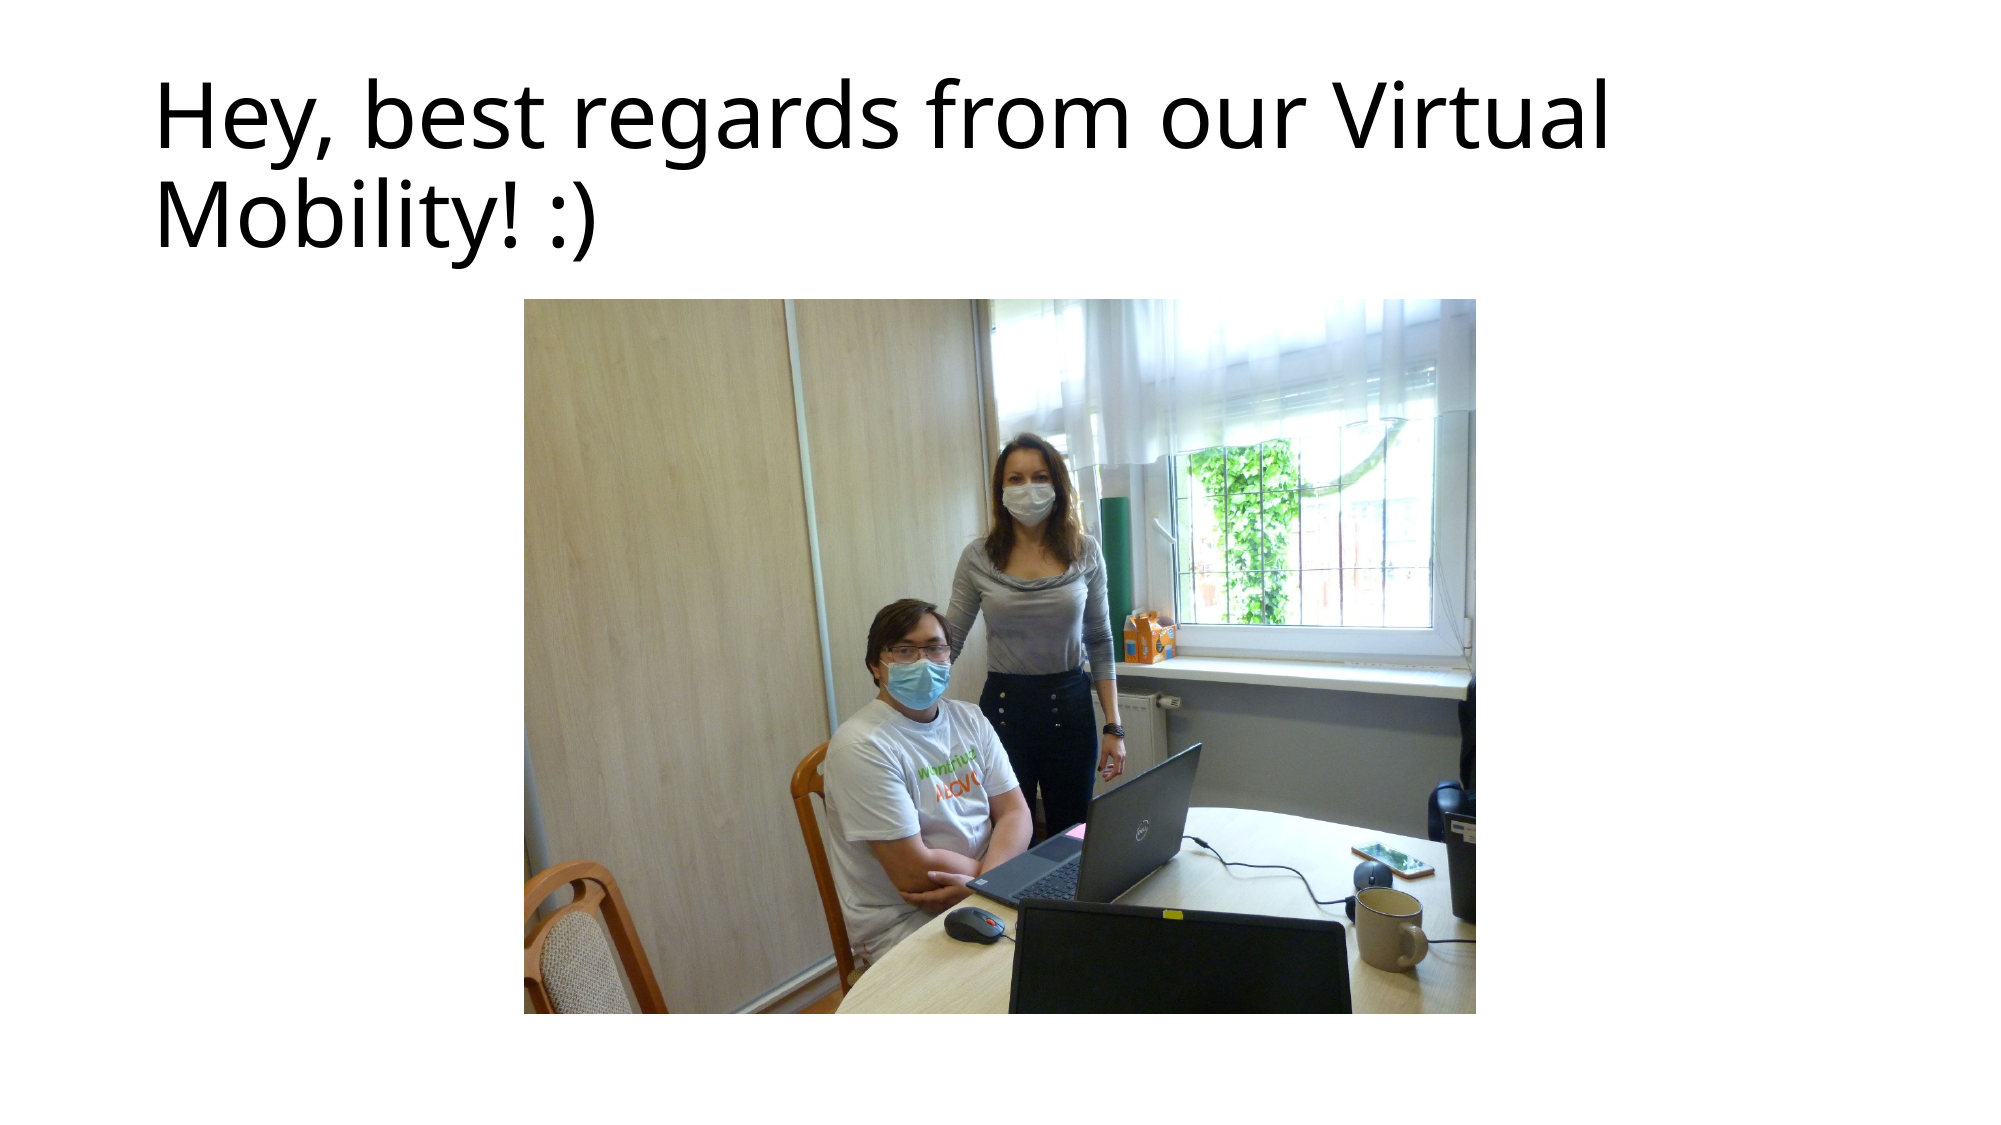

# Hey, best regards from our Virtual Mobility! :)